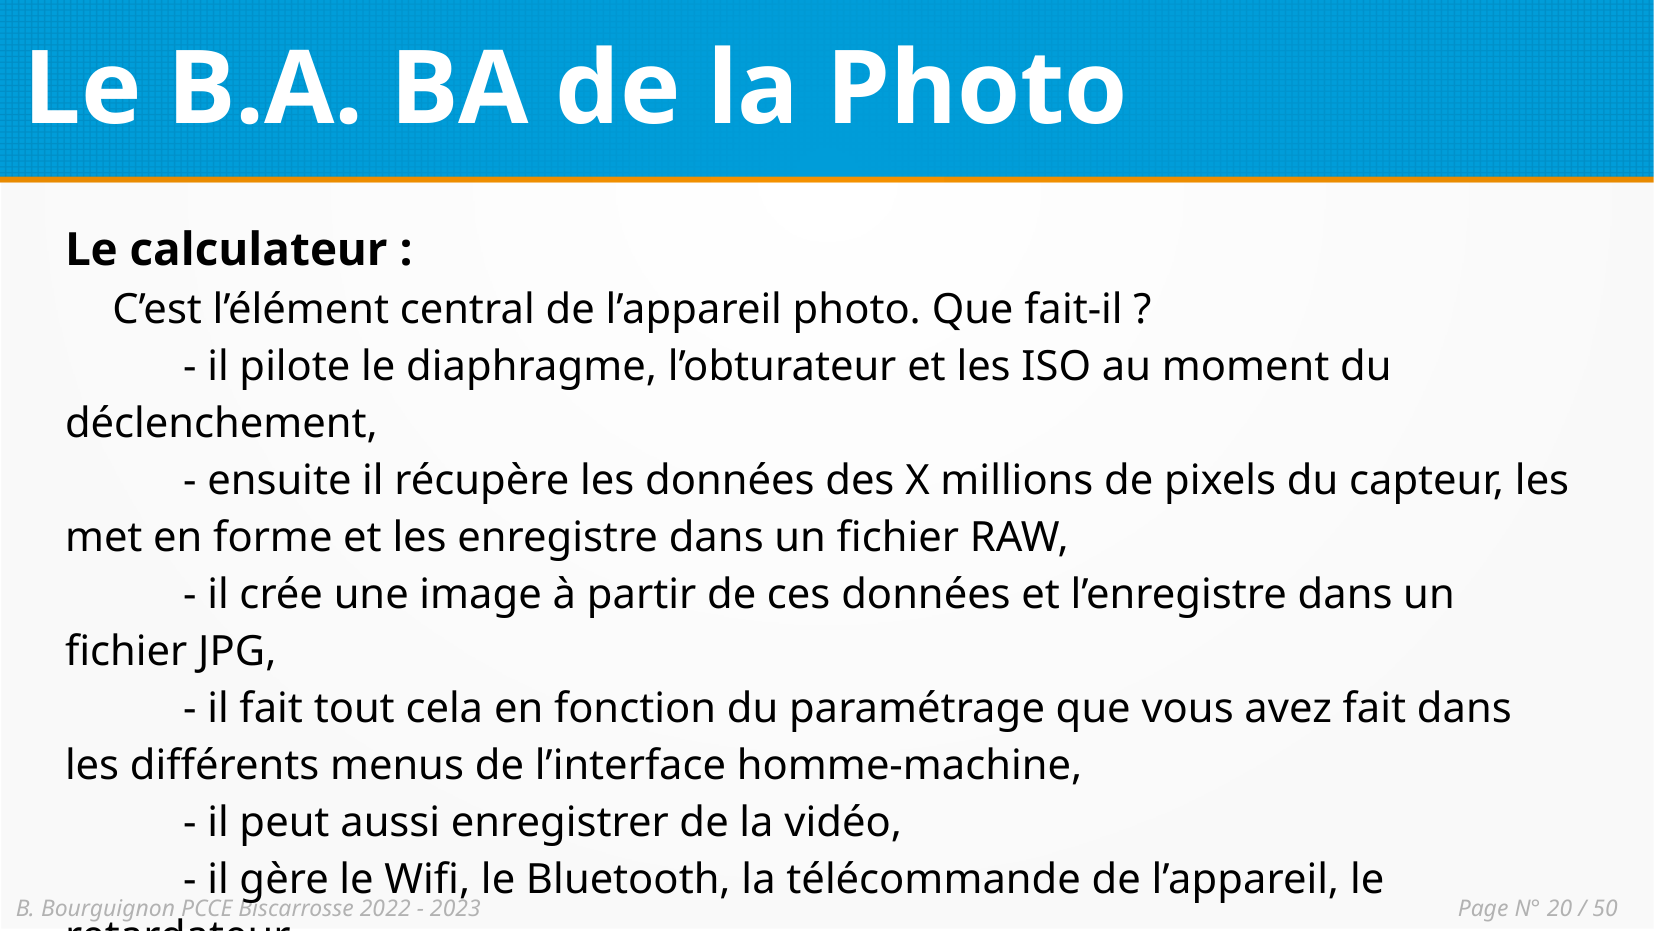

# Le B.A. BA de la Photo
Le calculateur :
C’est l’élément central de l’appareil photo. Que fait-il ?
		- il pilote le diaphragme, l’obturateur et les ISO au moment du déclenchement,
		- ensuite il récupère les données des X millions de pixels du capteur, les met en forme et les enregistre dans un fichier RAW,
		- il crée une image à partir de ces données et l’enregistre dans un fichier JPG,
		- il fait tout cela en fonction du paramétrage que vous avez fait dans les différents menus de l’interface homme-machine,
		- il peut aussi enregistrer de la vidéo,
		- il gère le Wifi, le Bluetooth, la télécommande de l’appareil, le retardateur…
		- il vous montre les photos et vidéos enregistrées,
		- il téléphone, fait le café et tout ce que j’oublie ou n’imagine pas encore !!!